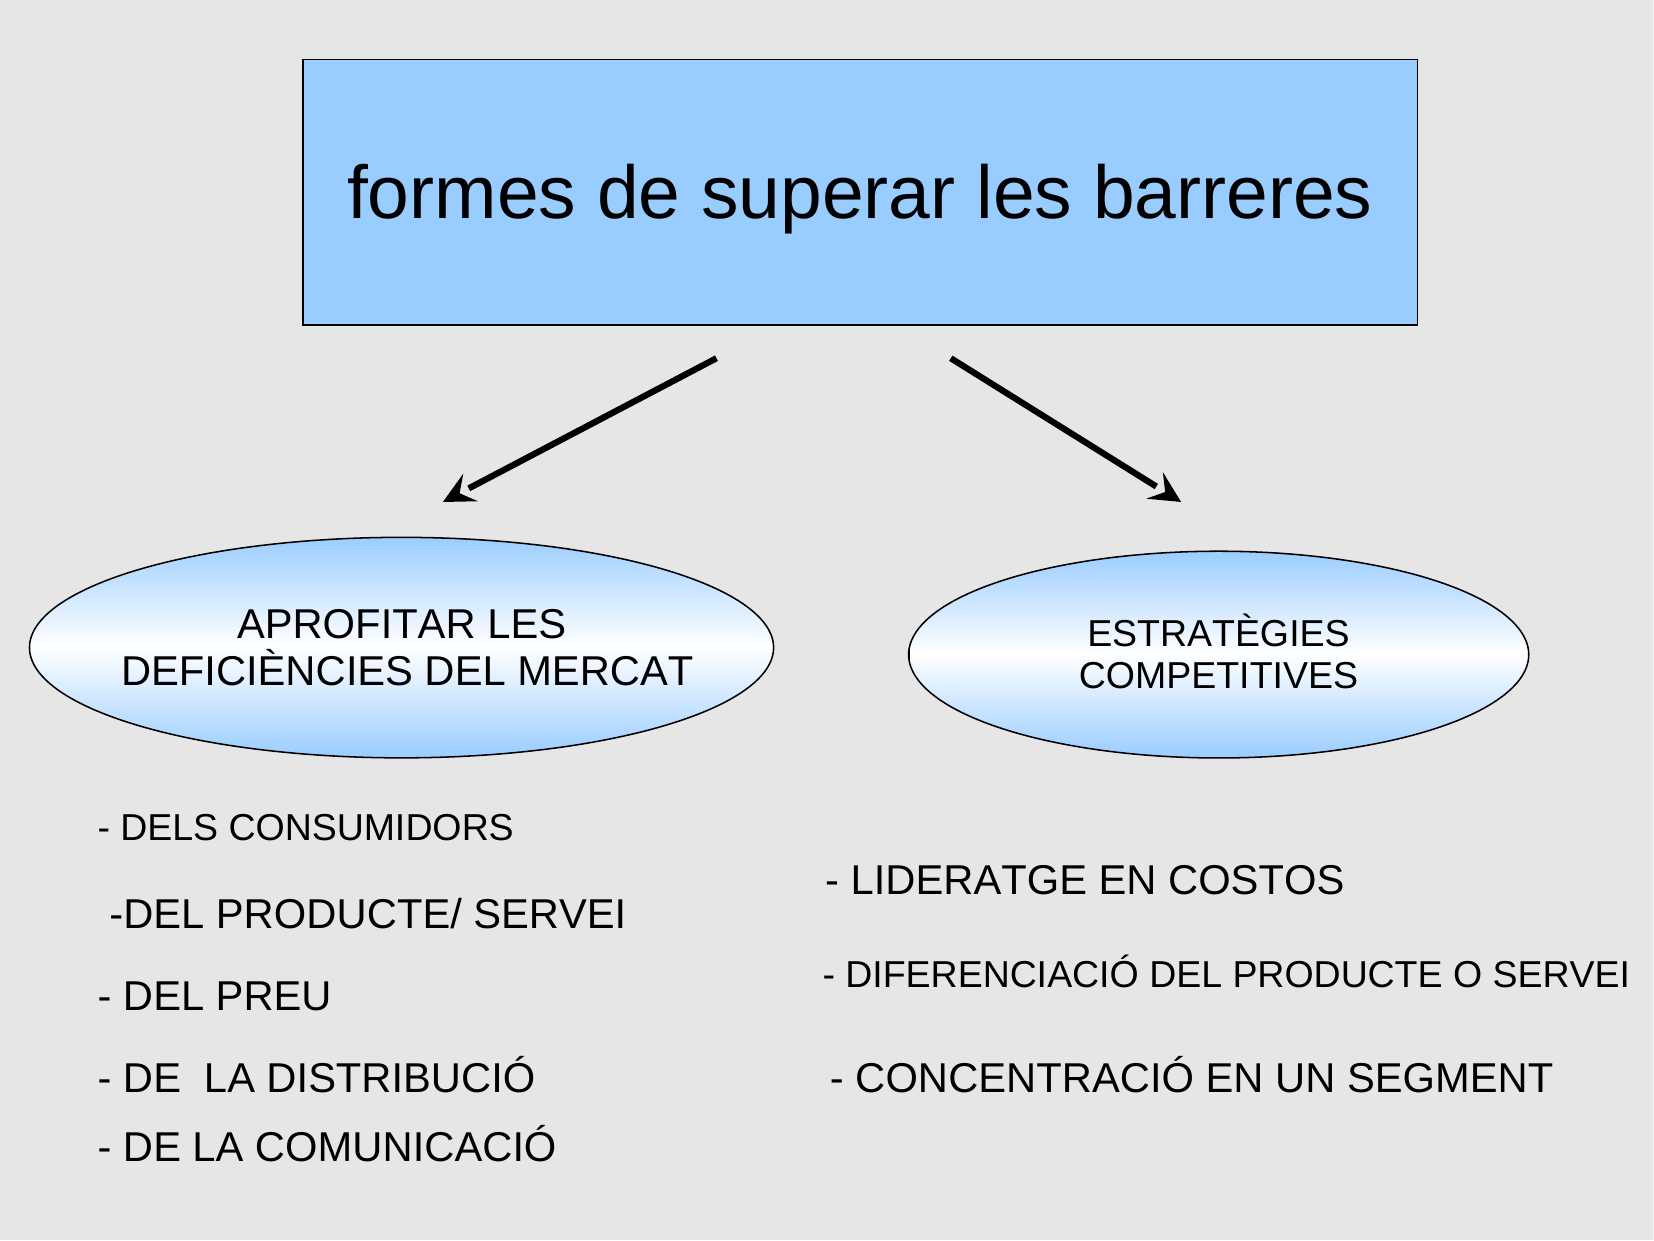

# formes de superar les barreres
APROFITAR LES
 DEFICIÈNCIES DEL MERCAT
ESTRATÈGIES
COMPETITIVES
- DELS CONSUMIDORS
- LIDERATGE EN COSTOS
-DEL PRODUCTE/ SERVEI
 - DIFERENCIACIÓ DEL PRODUCTE O SERVEI
- DEL PREU
- DE LA DISTRIBUCIÓ
- CONCENTRACIÓ EN UN SEGMENT
- DE LA COMUNICACIÓ